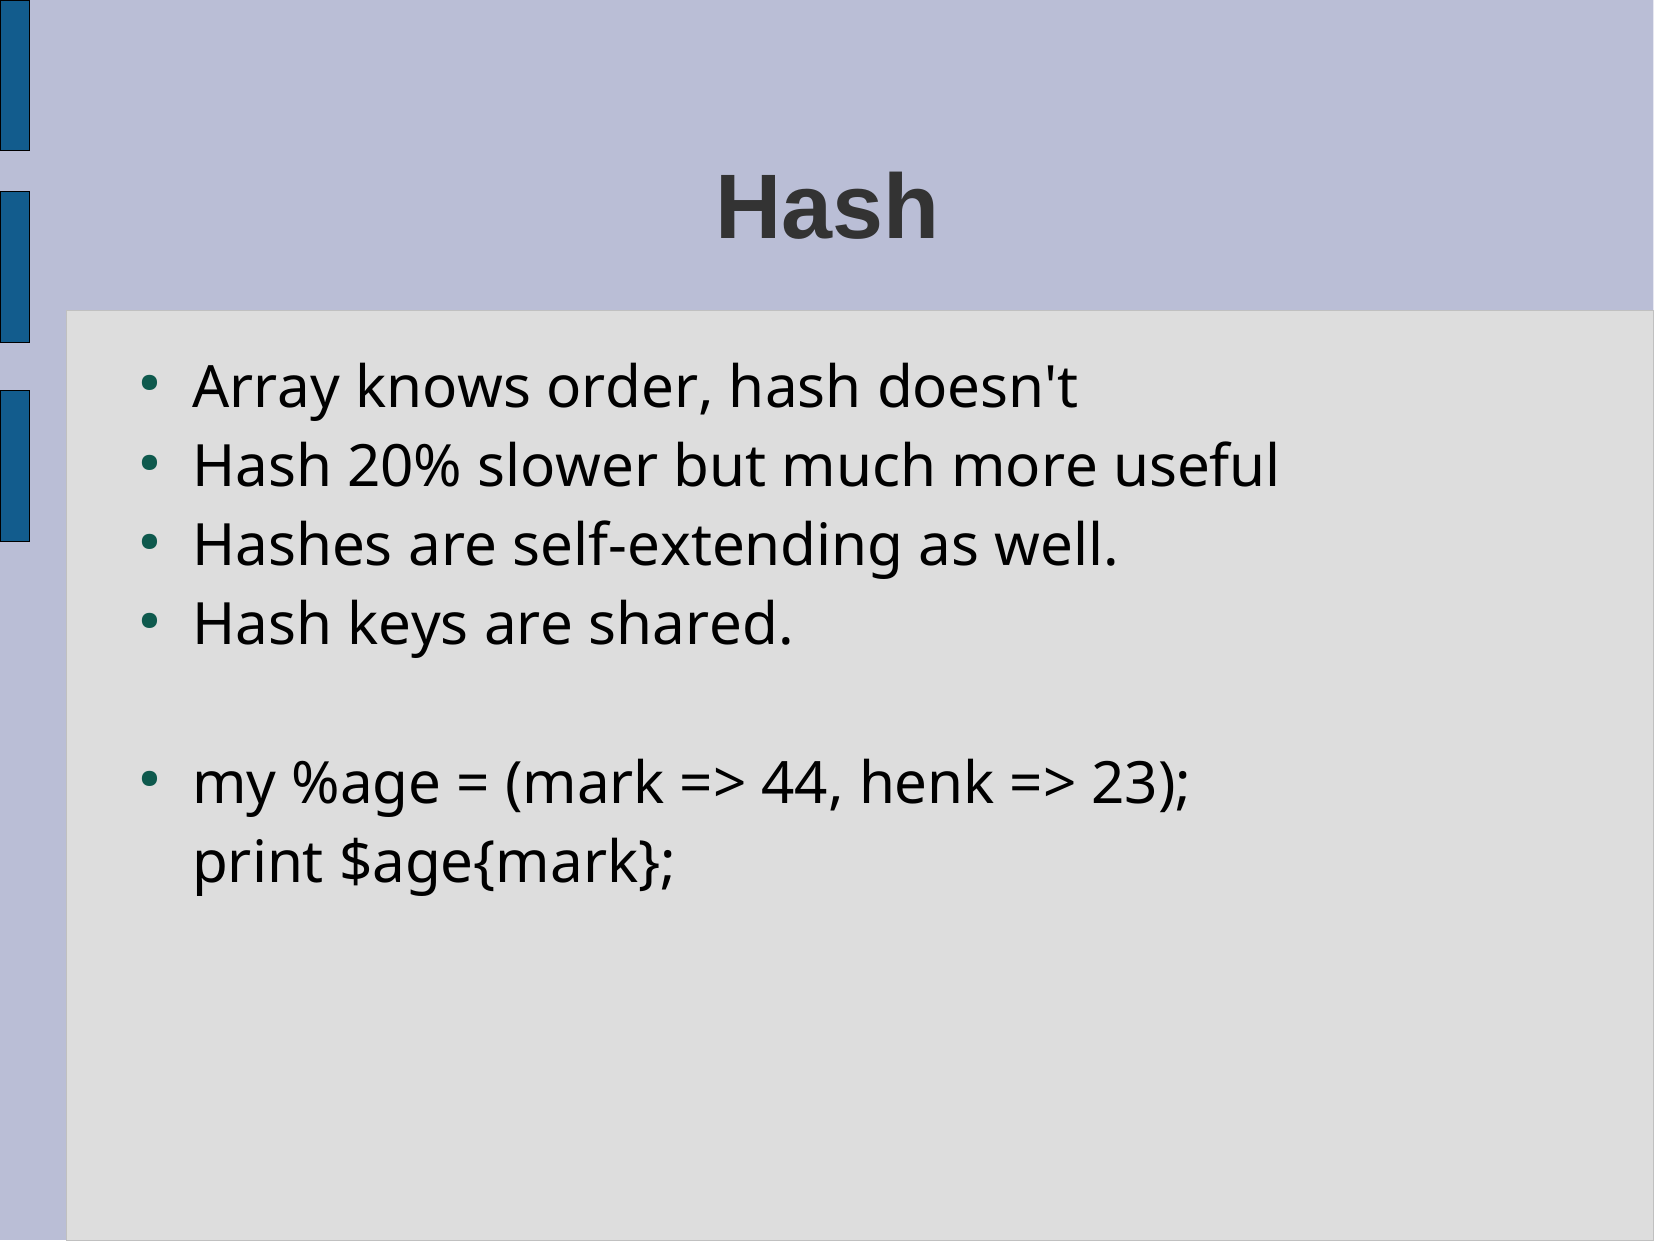

# Hash
Array knows order, hash doesn't
Hash 20% slower but much more useful
Hashes are self-extending as well.
Hash keys are shared.
my %age = (mark => 44, henk => 23);
print $age{mark};